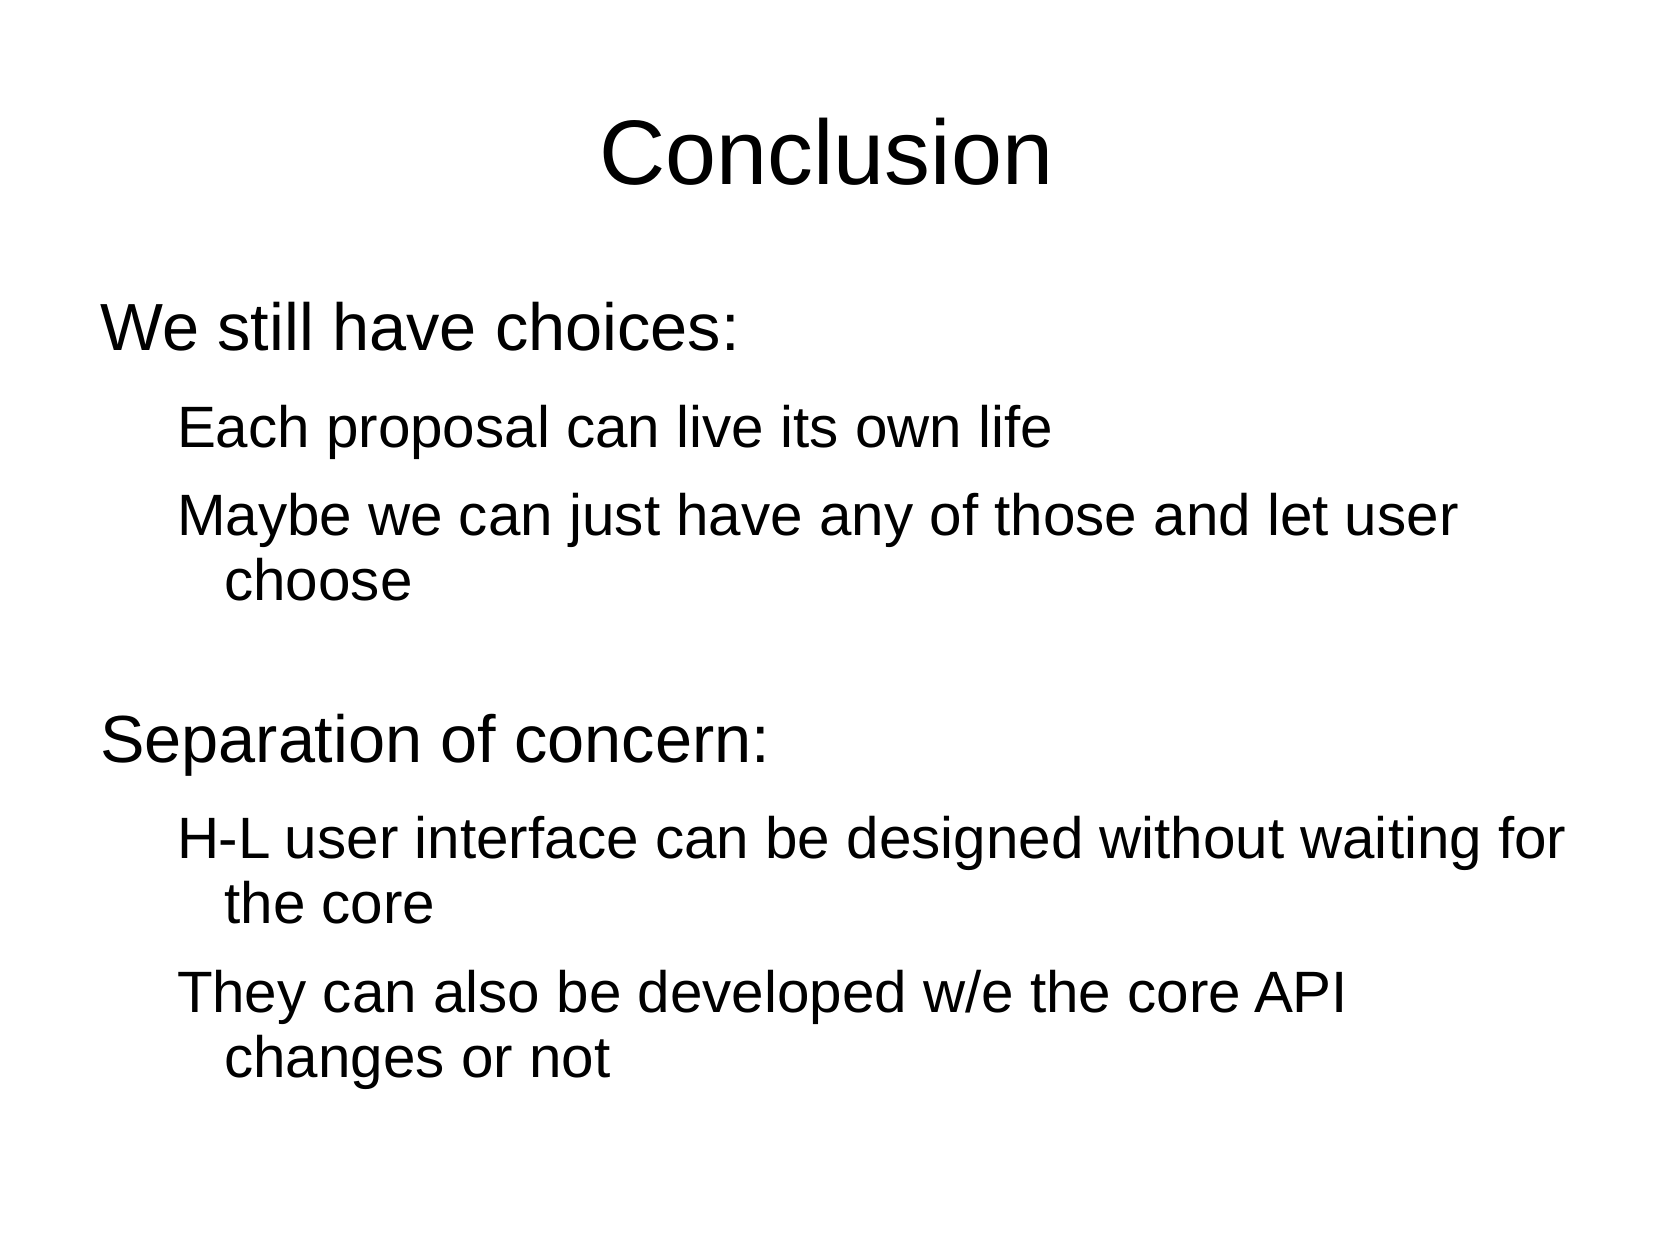

# Conclusion
We still have choices:
Each proposal can live its own life
Maybe we can just have any of those and let user choose
Separation of concern:
H-L user interface can be designed without waiting for the core
They can also be developed w/e the core API changes or not